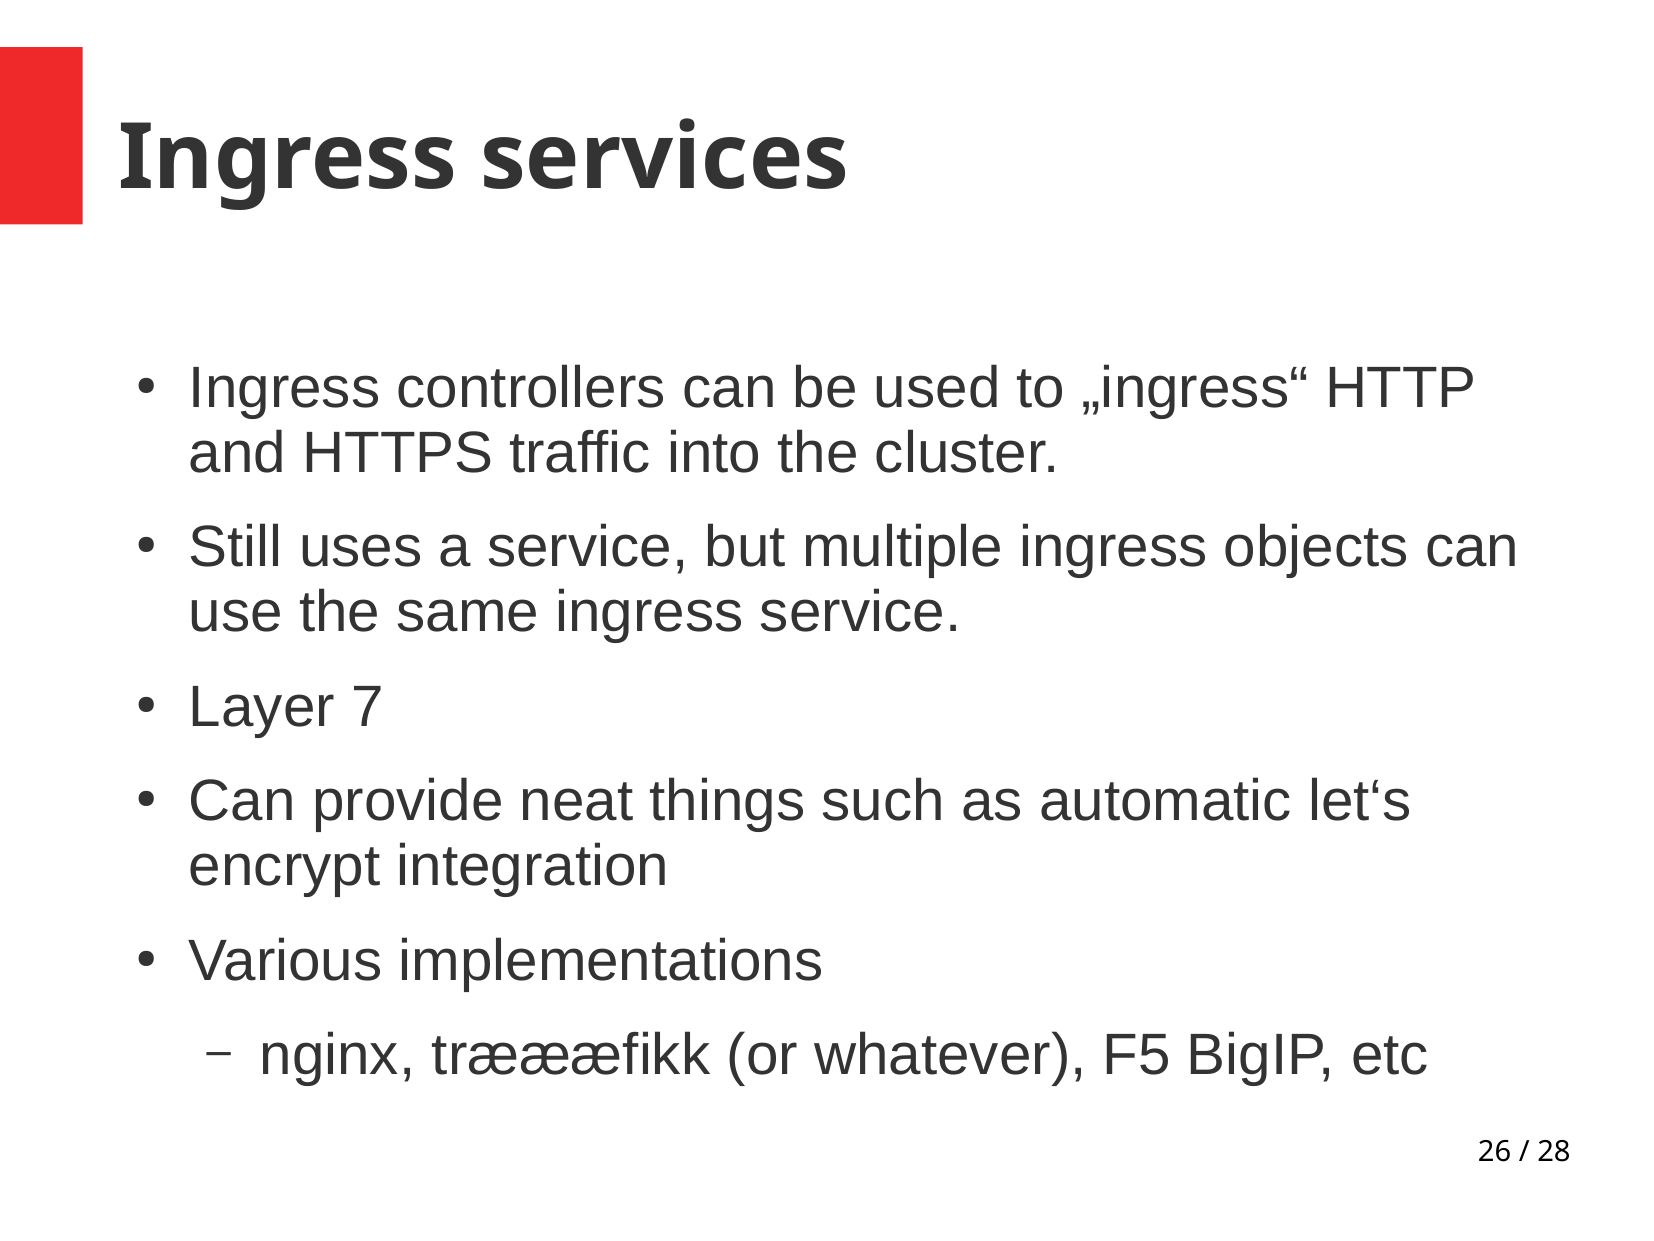

# Ingress services
Ingress controllers can be used to „ingress“ HTTP and HTTPS traffic into the cluster.
Still uses a service, but multiple ingress objects can use the same ingress service.
Layer 7
Can provide neat things such as automatic let‘s encrypt integration
Various implementations
nginx, træææfikk (or whatever), F5 BigIP, etc
26